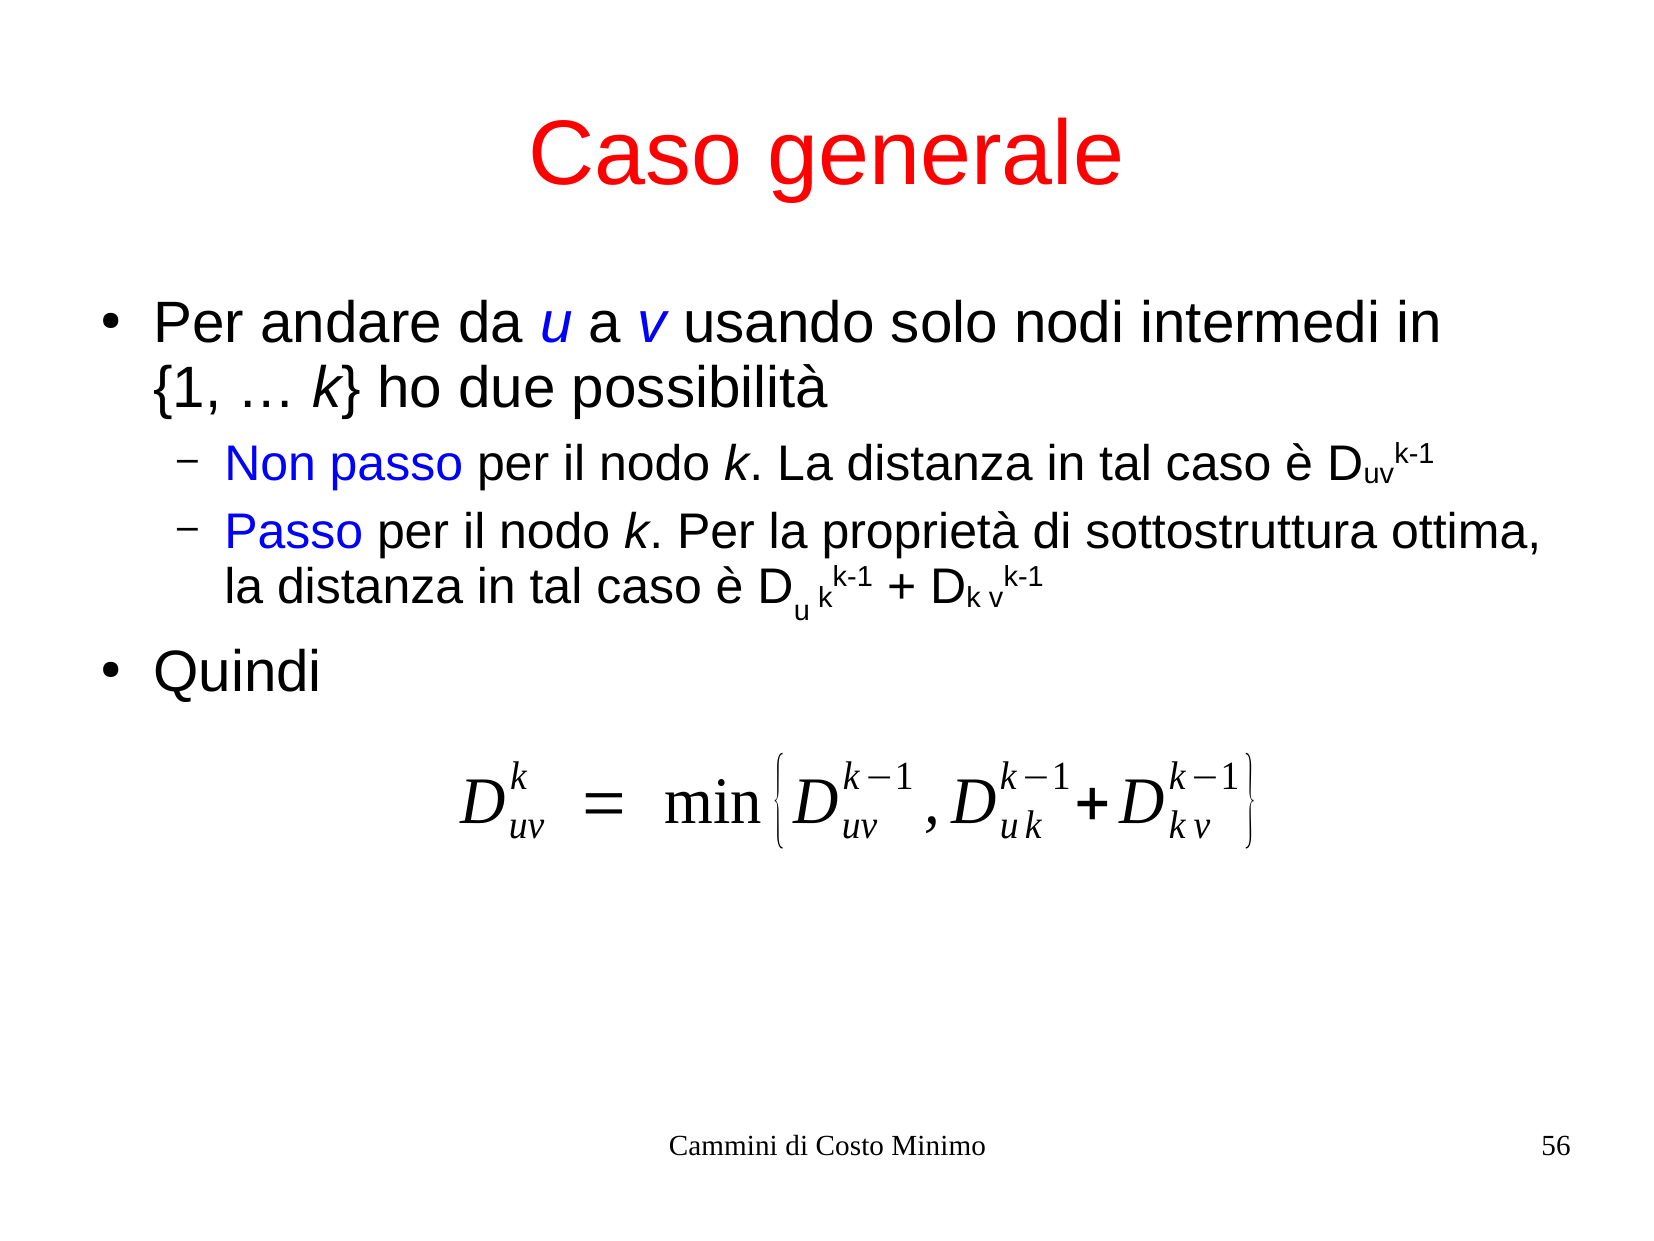

# Caso generale
Per andare da u a v usando solo nodi intermedi in
{1, … k} ho due possibilità
Non passo per il nodo k. La distanza in tal caso è Duvk-1
Passo per il nodo k. Per la proprietà di sottostruttura ottima, la distanza in tal caso è Du kk-1 + Dk vk-1
Quindi
Cammini di Costo Minimo
56